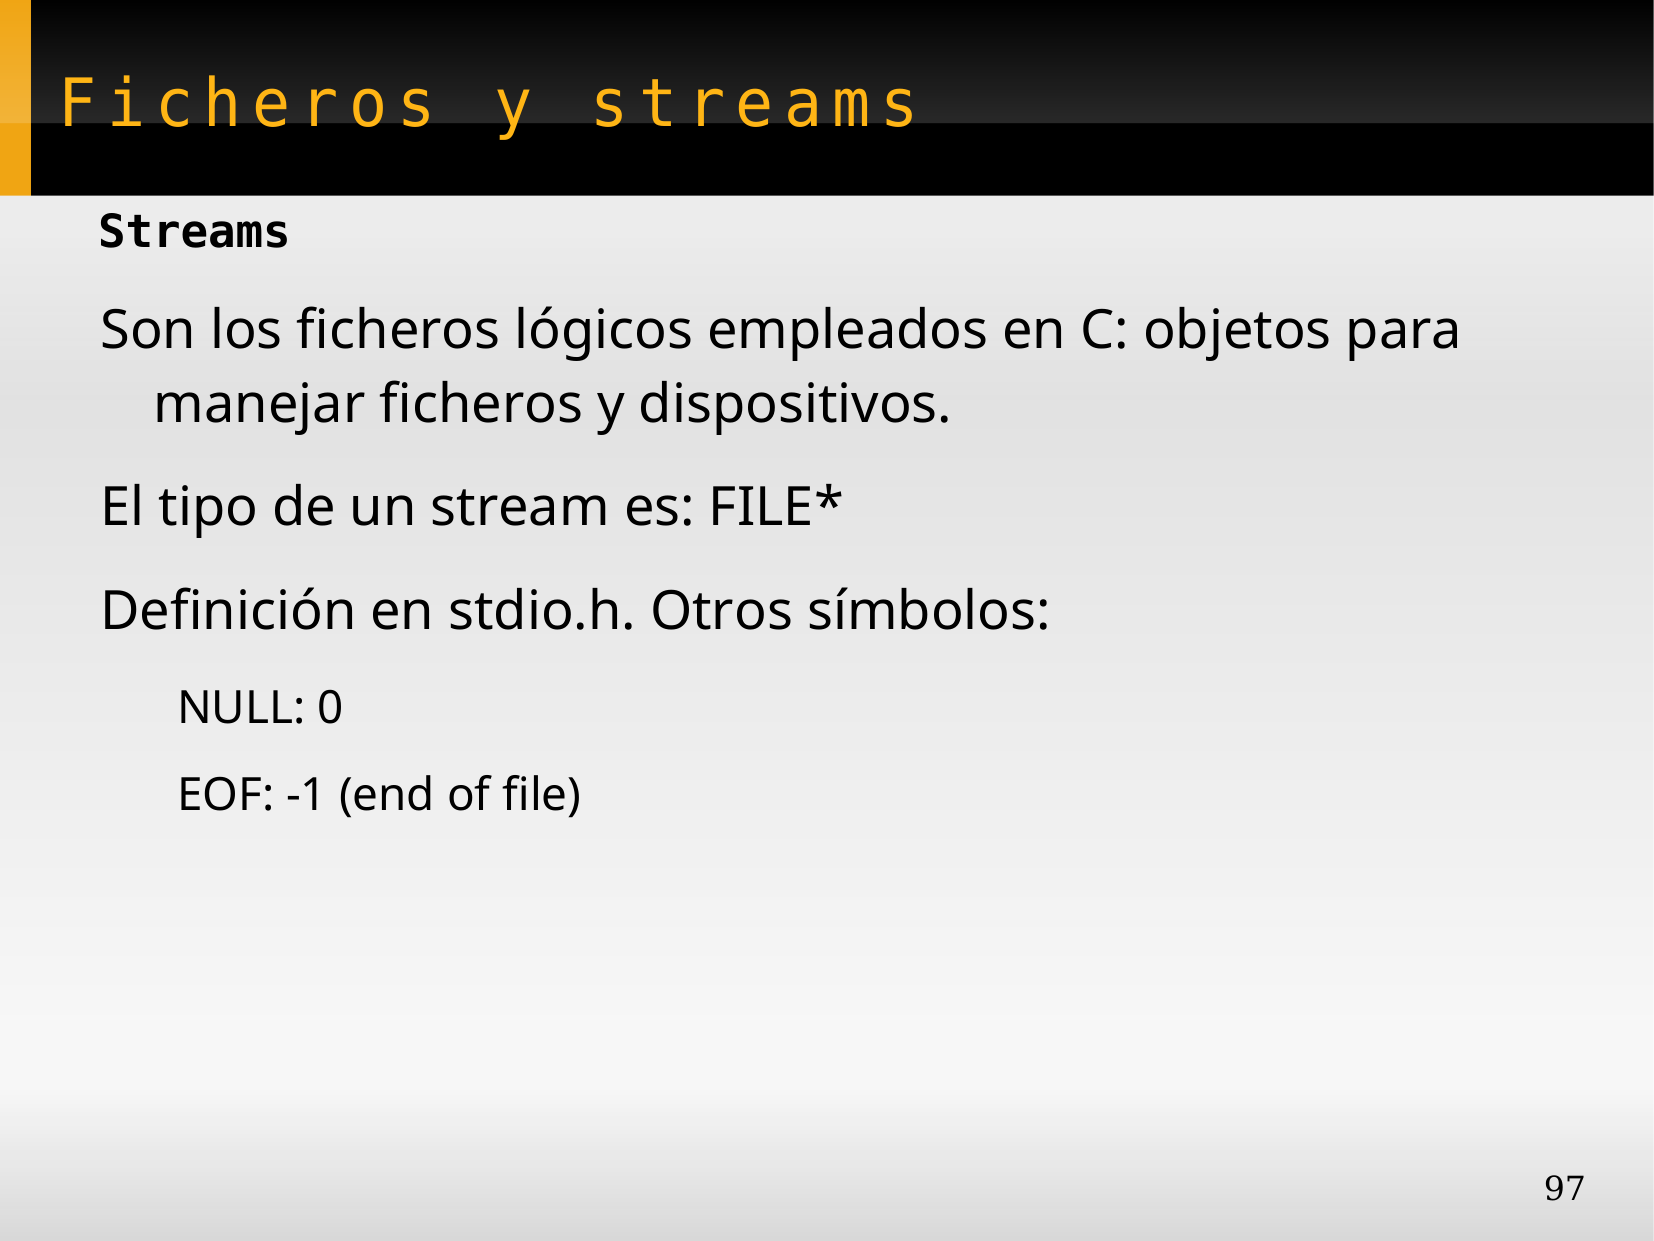

# Ficheros y streams
Streams
Son los ficheros lógicos empleados en C: objetos para manejar ficheros y dispositivos.
El tipo de un stream es: FILE*
Definición en stdio.h. Otros símbolos:
NULL: 0
EOF: -1 (end of file)
97